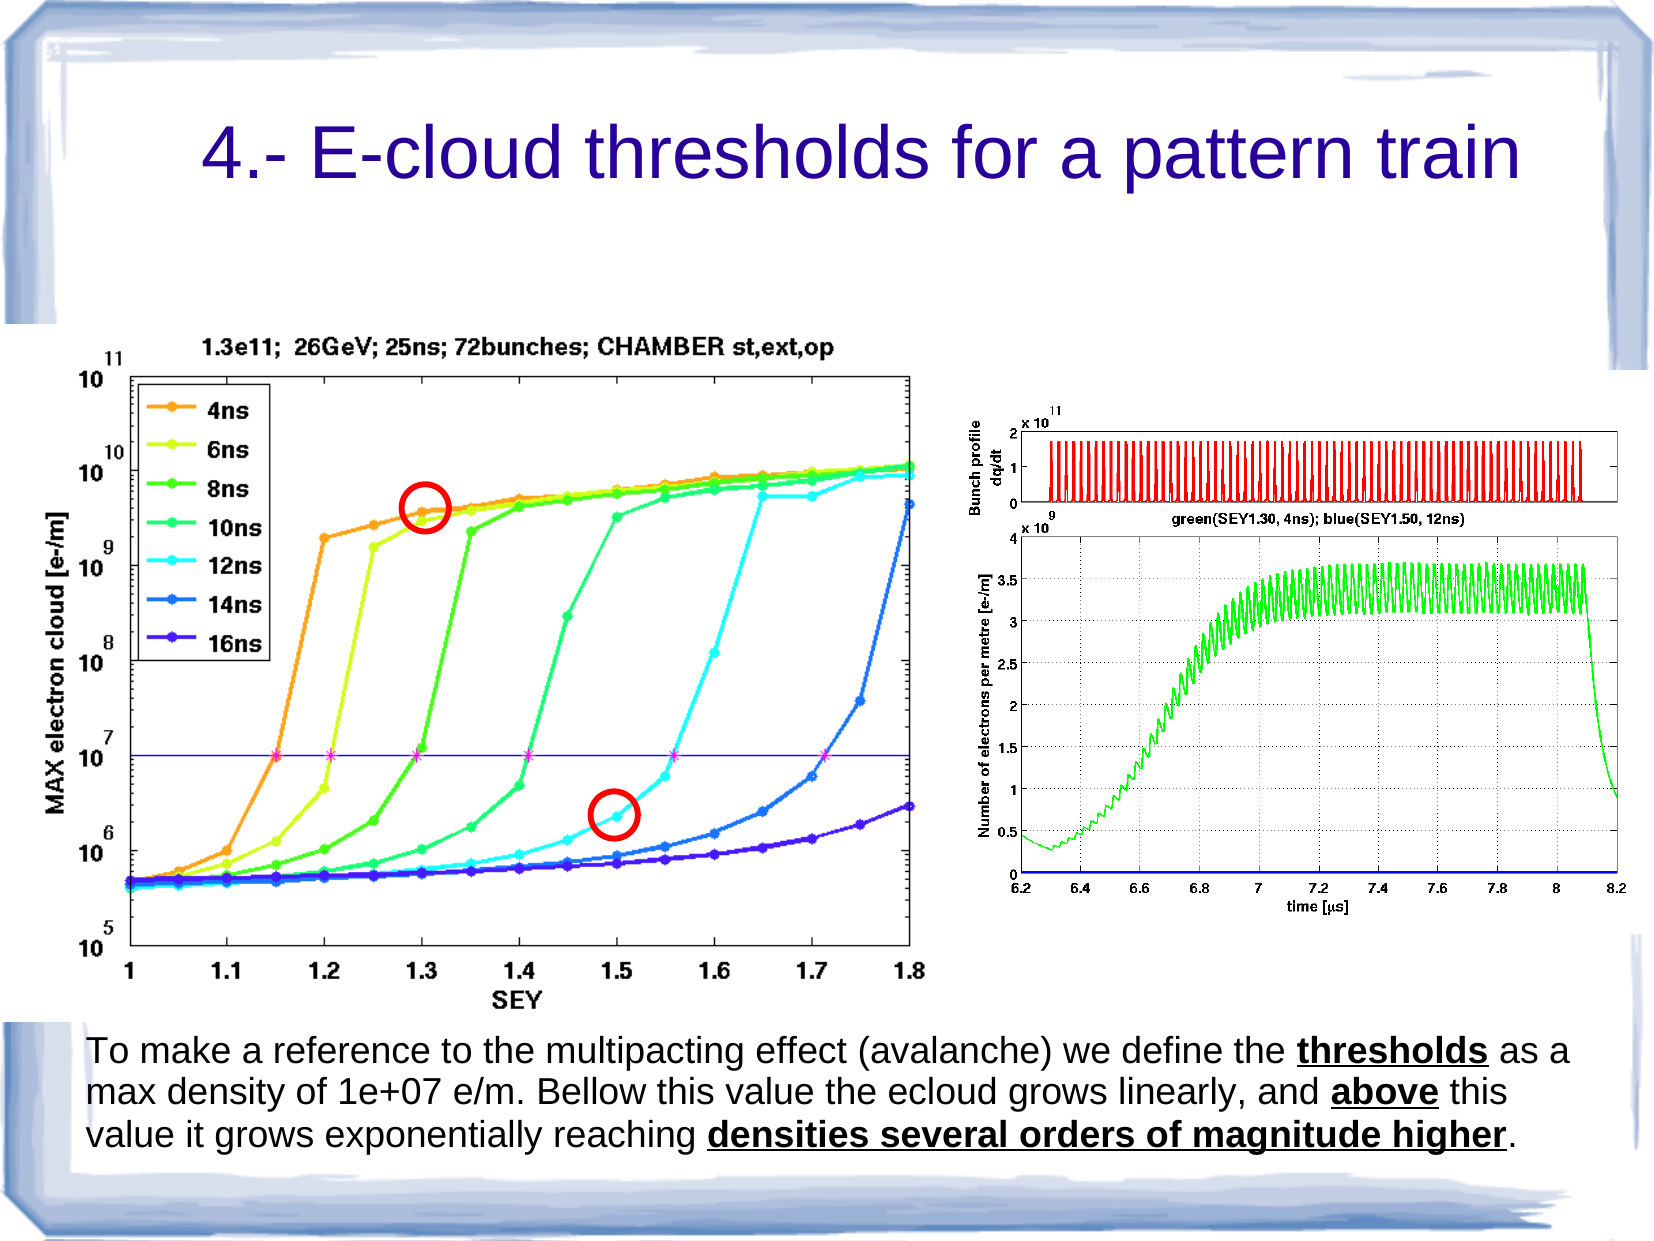

# 4.- E-cloud thresholds for a pattern train
To make a reference to the multipacting effect (avalanche) we define the thresholds as a max density of 1e+07 e/m. Bellow this value the ecloud grows linearly, and above this value it grows exponentially reaching densities several orders of magnitude higher.